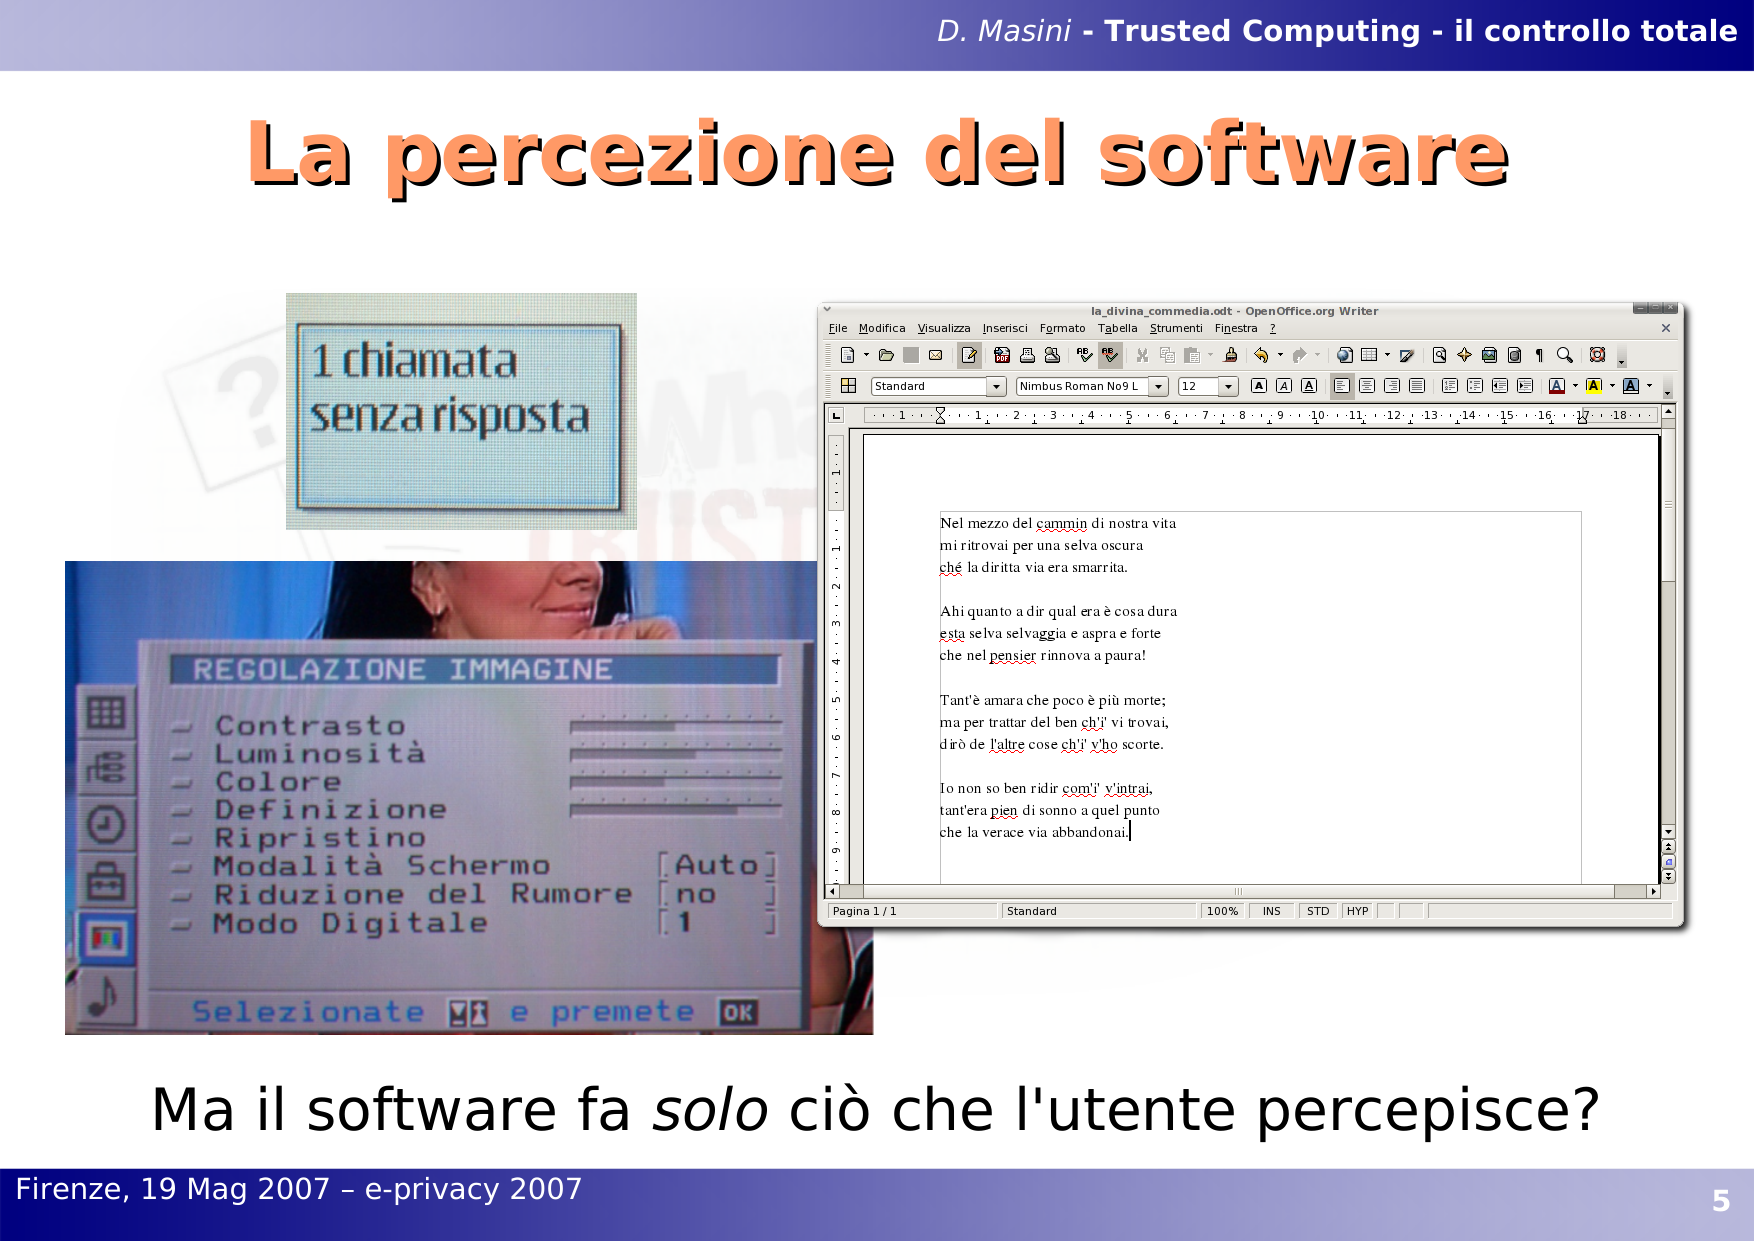

# La percezione del software
Ma il software fa solo ciò che l'utente percepisce?